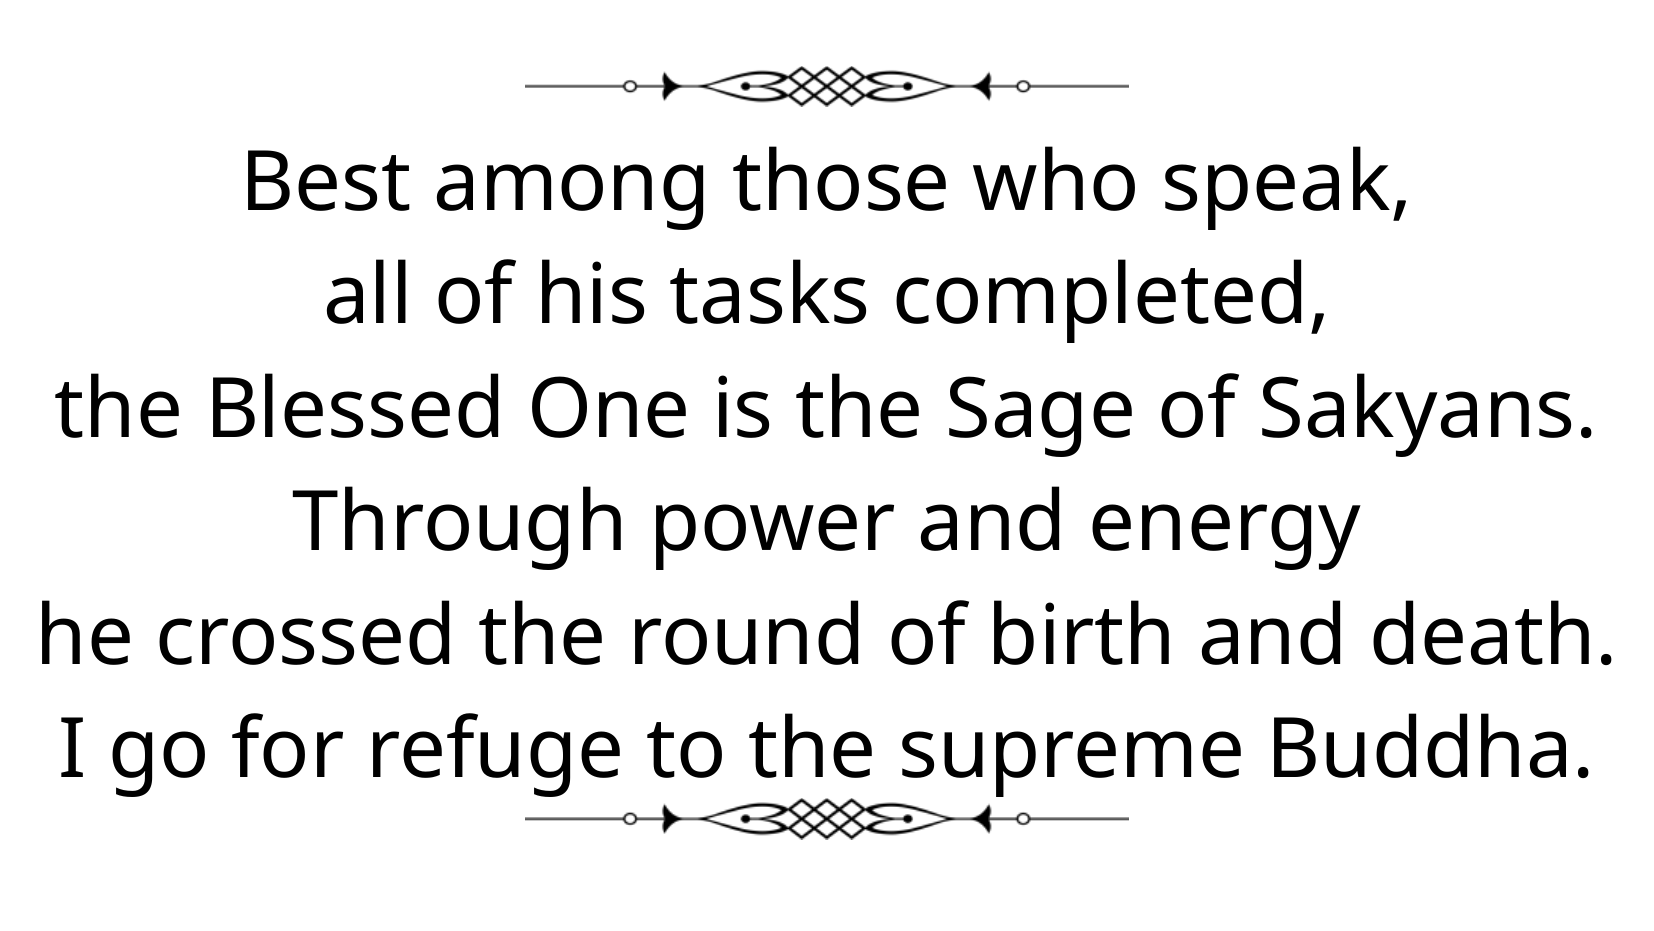

# Best among those who speak,
all of his tasks completed,
the Blessed One is the Sage of Sakyans.
Through power and energy
he crossed the round of birth and death.
I go for refuge to the supreme Buddha.